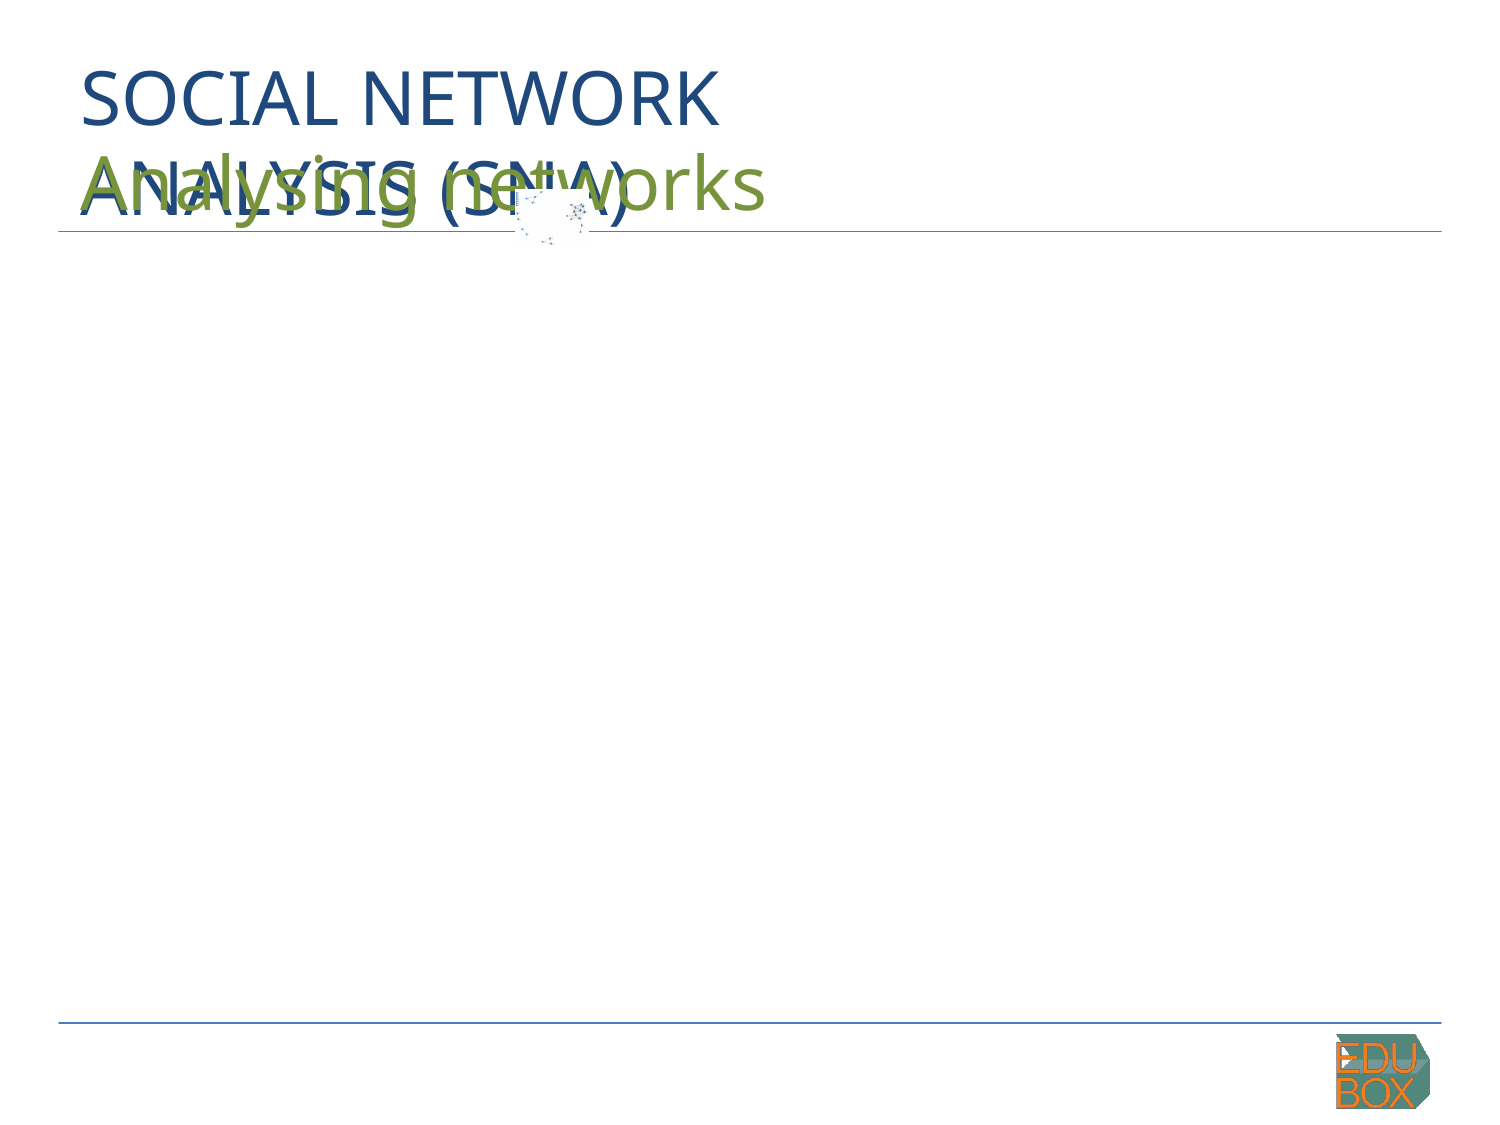

# SOCIAL NETWORK ANALYSIS (SNA)
Analysing networks